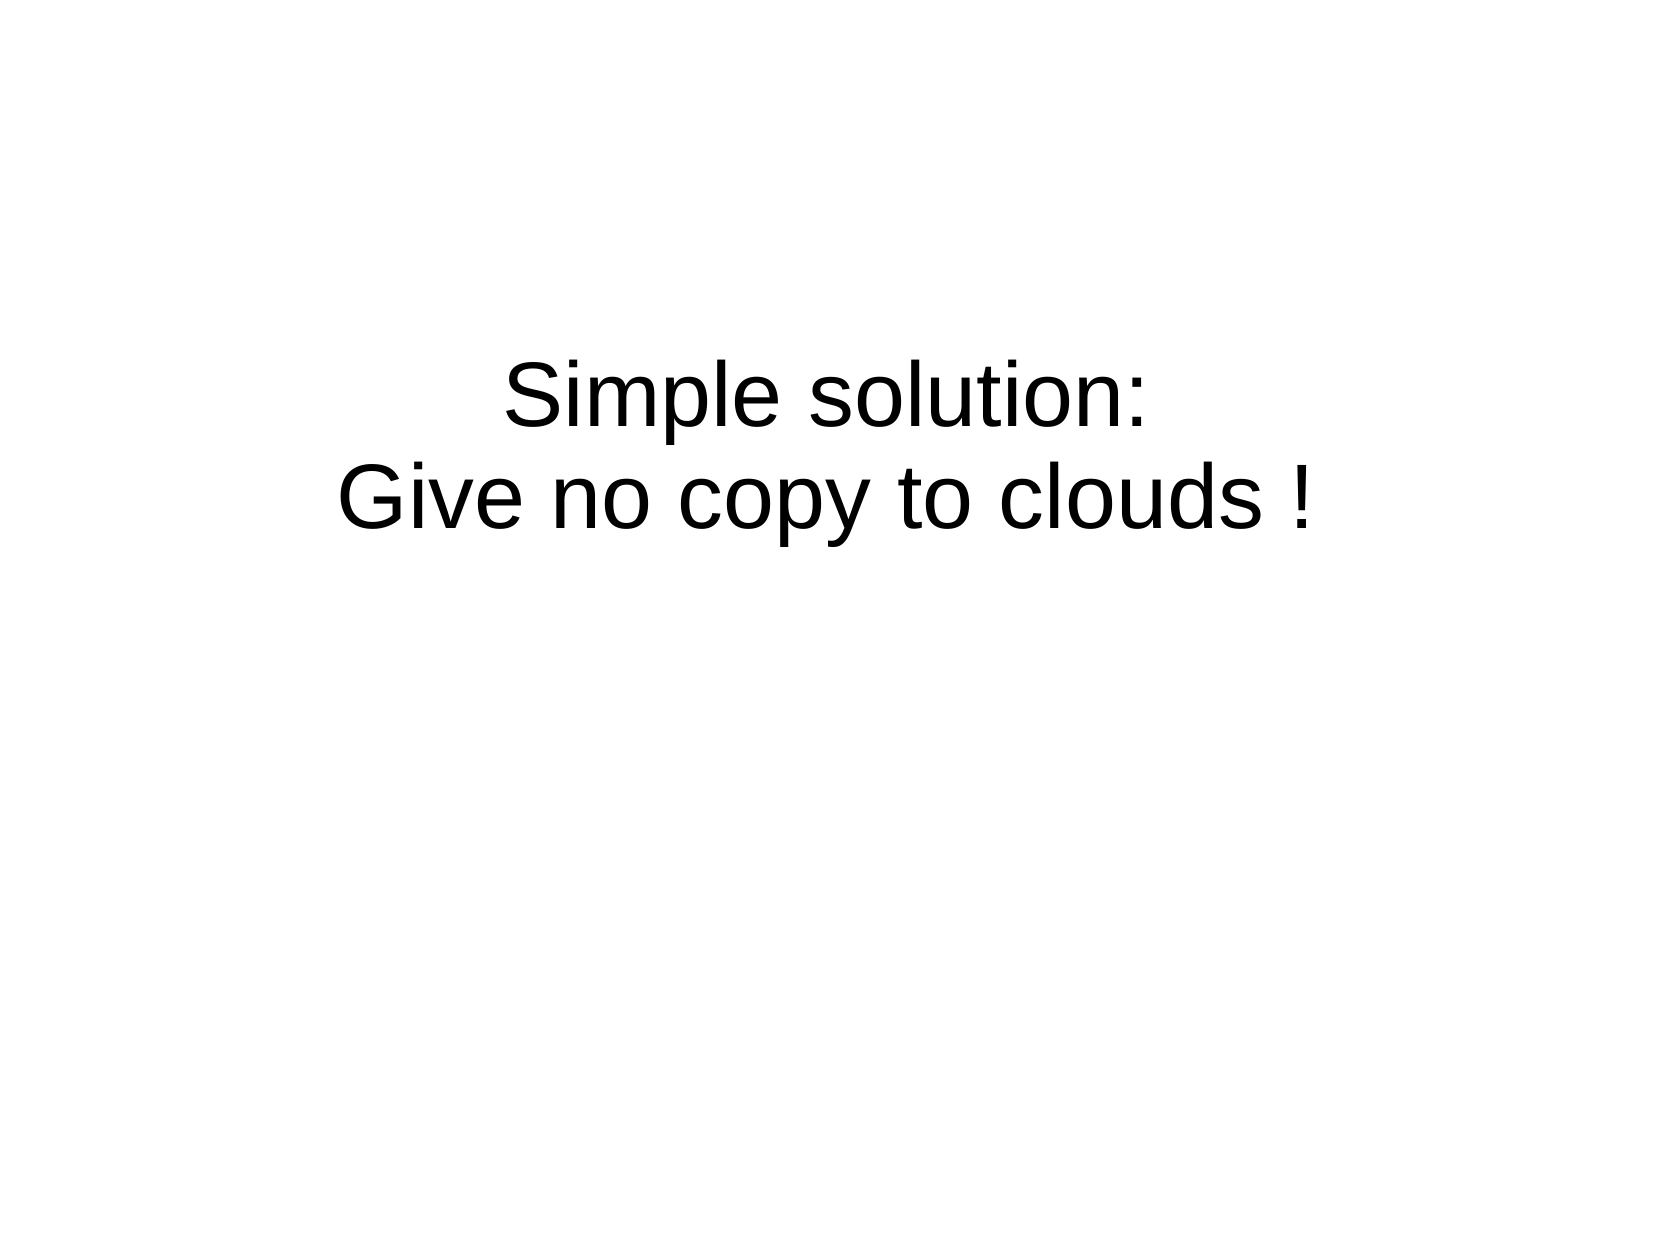

# Simple solution: Give no copy to clouds !